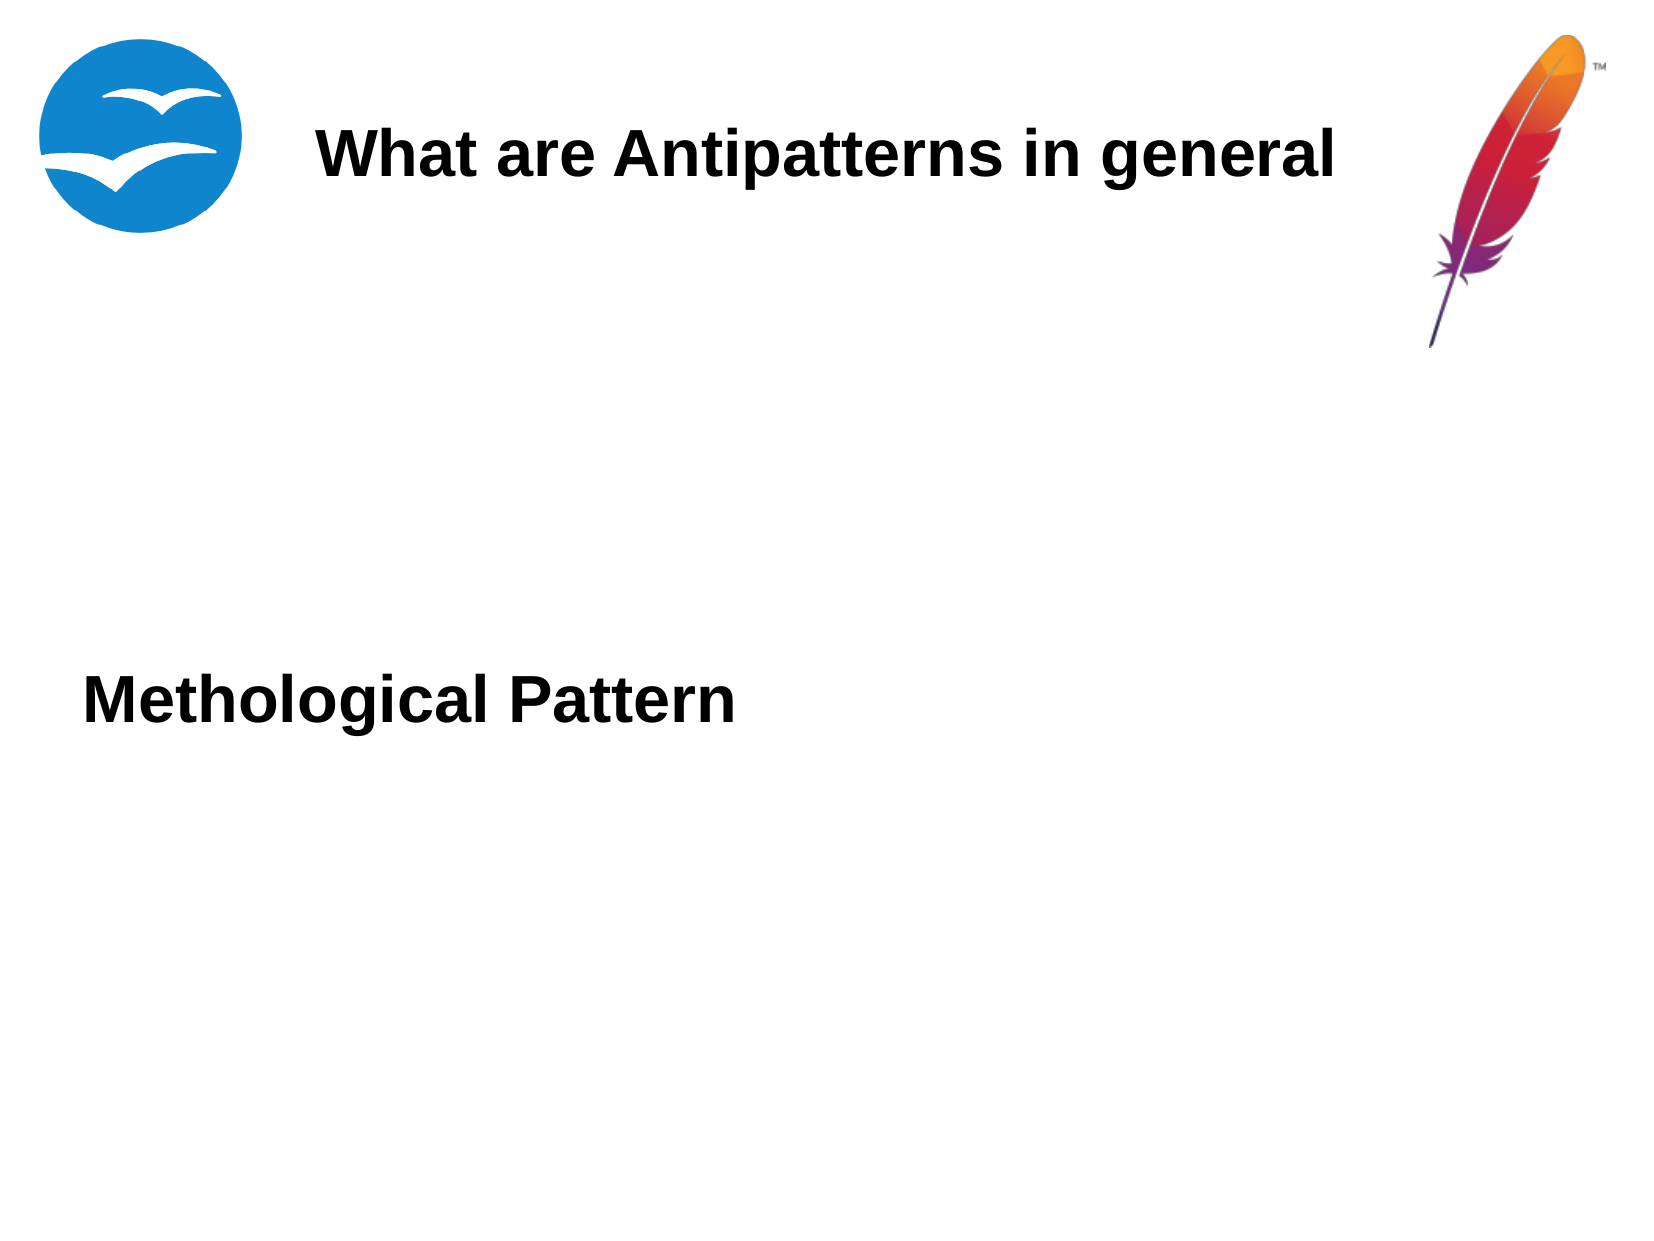

# What are Antipatterns in general
Methological Pattern